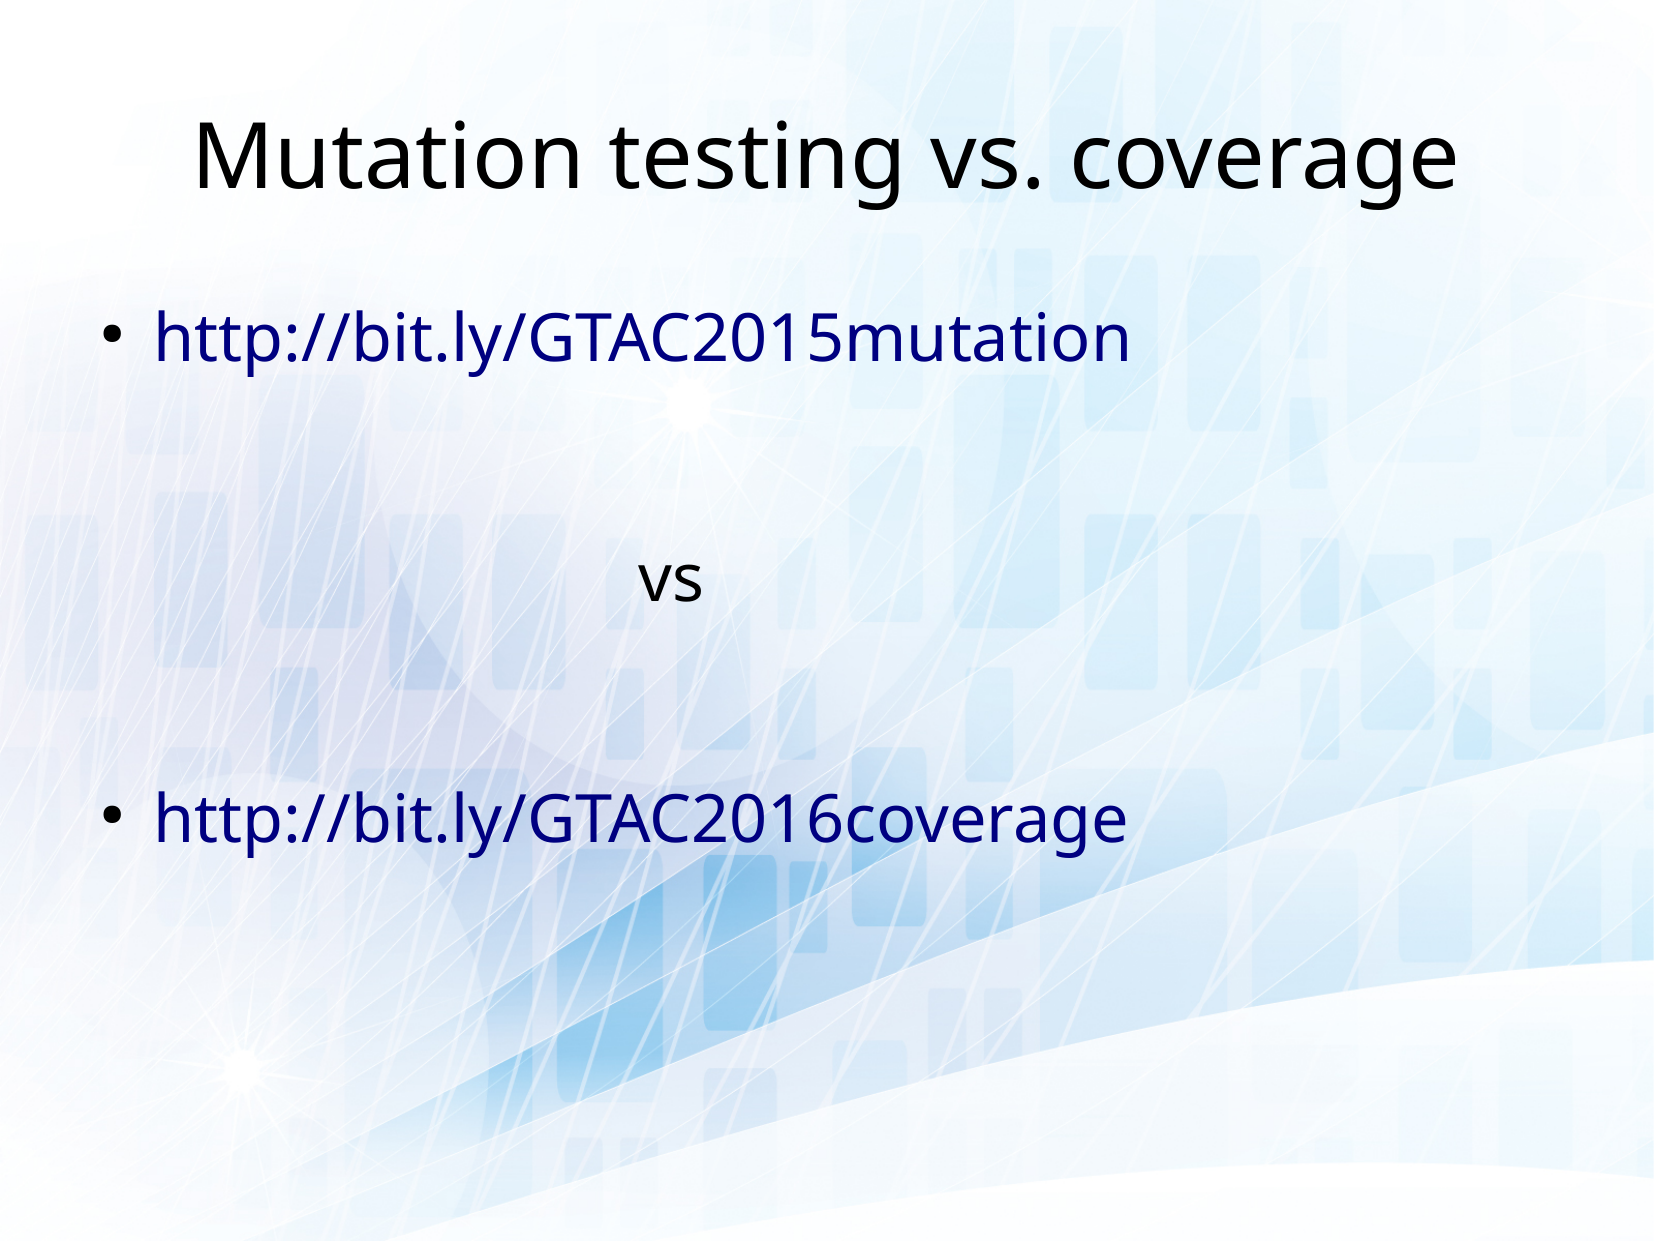

# Mutation testing vs. coverage
http://bit.ly/GTAC2015mutation
vs
http://bit.ly/GTAC2016coverage